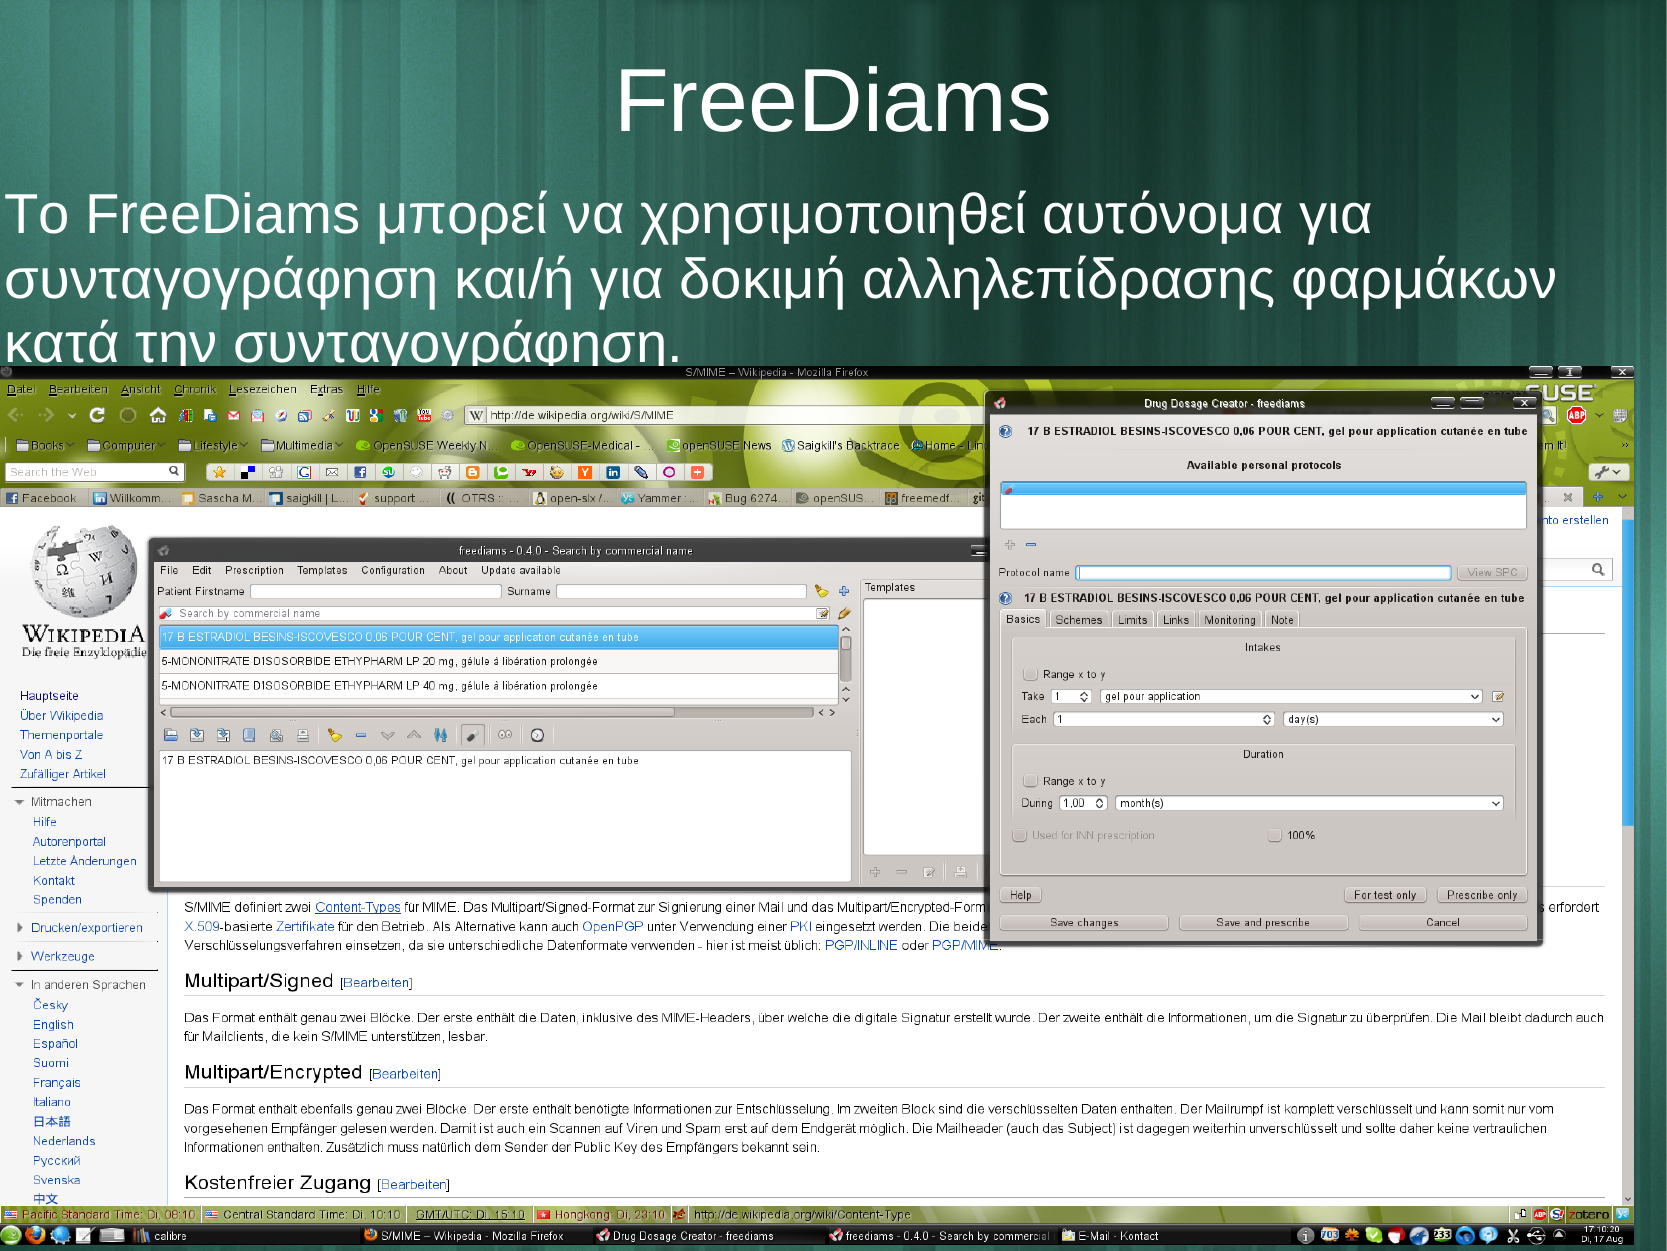

# FreeDiams
Το FreeDiams μπορεί να χρησιμοποιηθεί αυτόνομα για συνταγογράφηση και/ή για δοκιμή αλληλεπίδρασης φαρμάκων κατά την συνταγογράφηση.